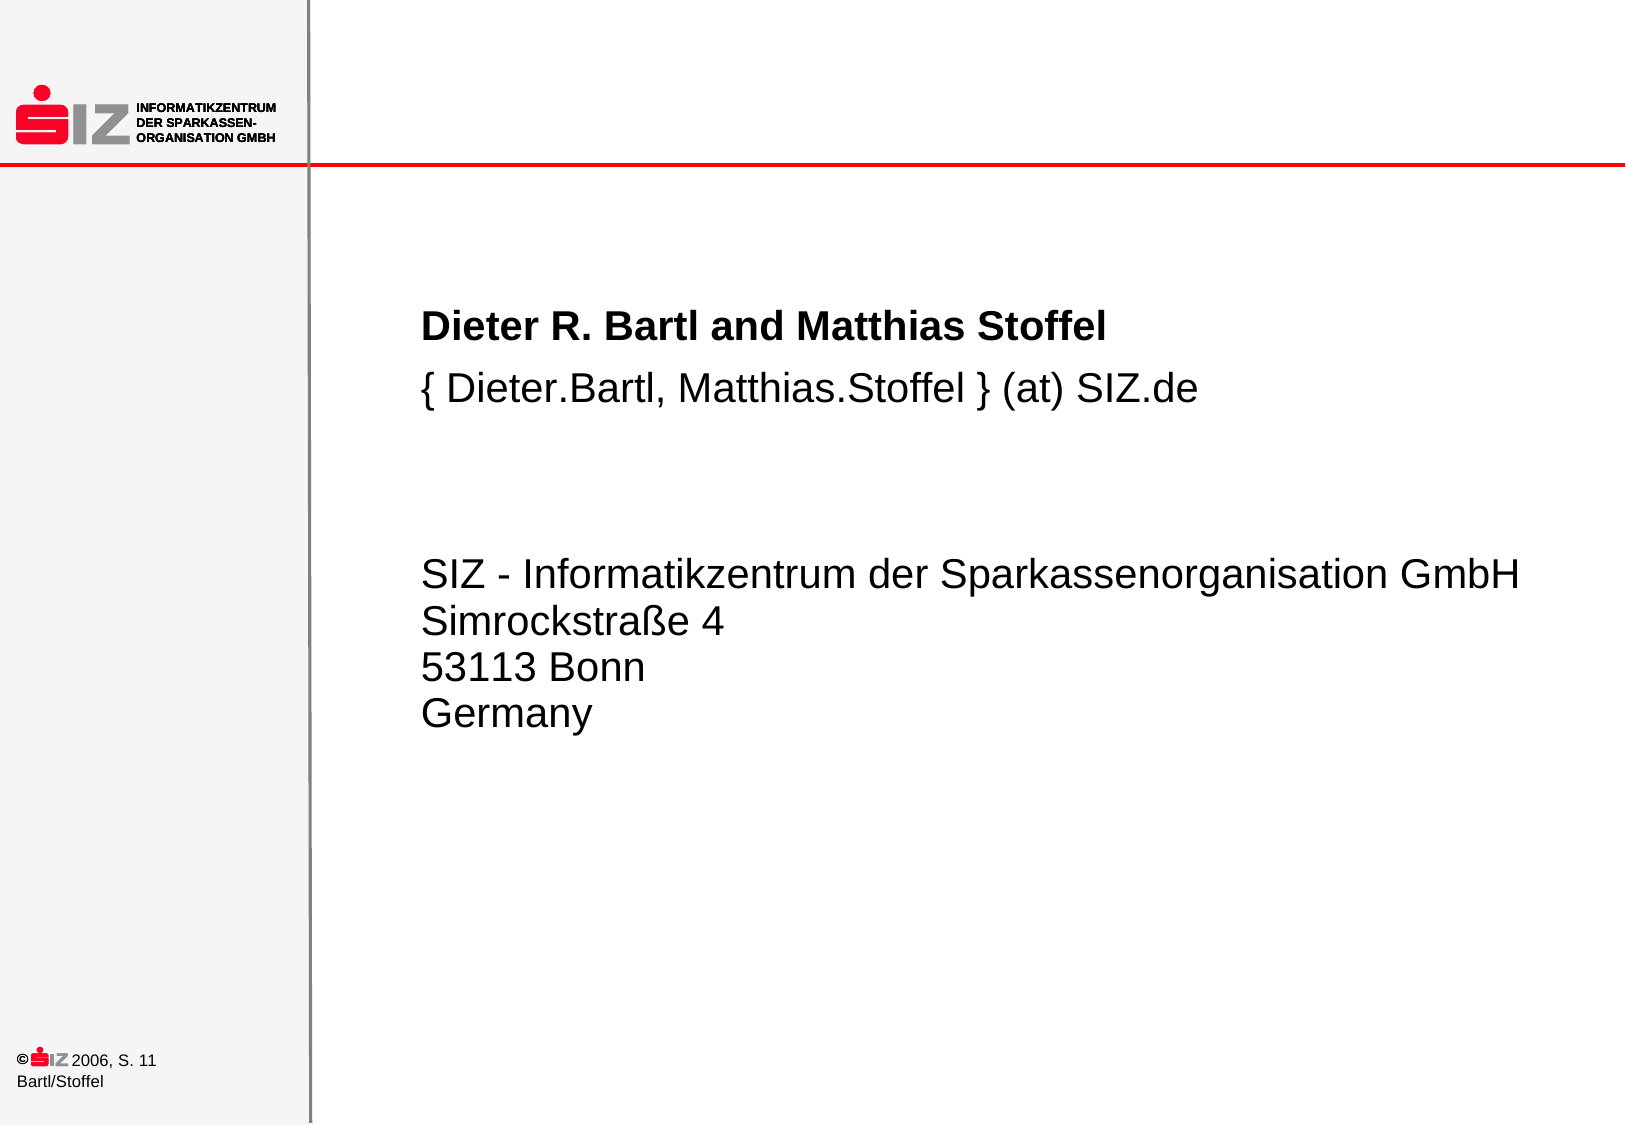

# Dieter R. Bartl and Matthias Stoffel
{ Dieter.Bartl, Matthias.Stoffel } (at) SIZ.de
SIZ - Informatikzentrum der Sparkassenorganisation GmbH
Simrockstraße 4
53113 Bonn
Germany